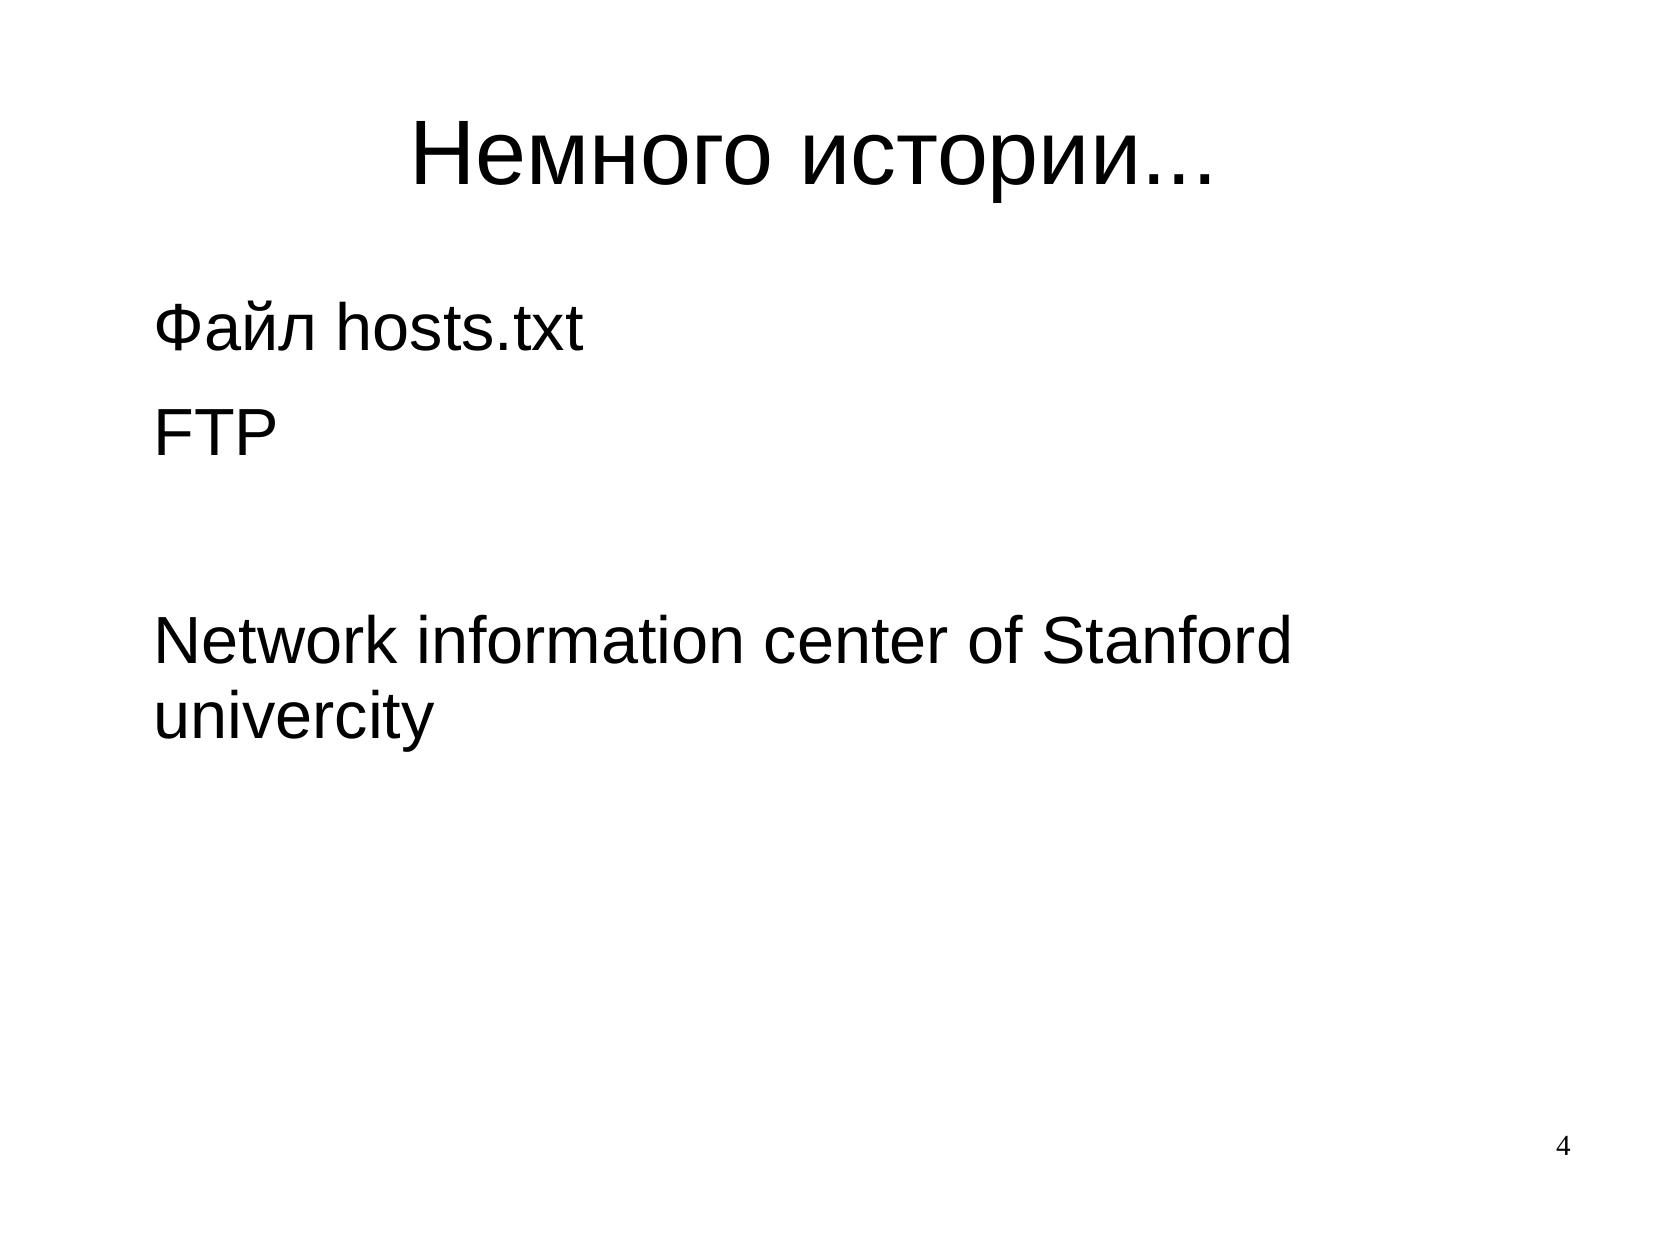

# Немного истории...
Файл hosts.txt
FTP
Network information center of Stanford univercity
4